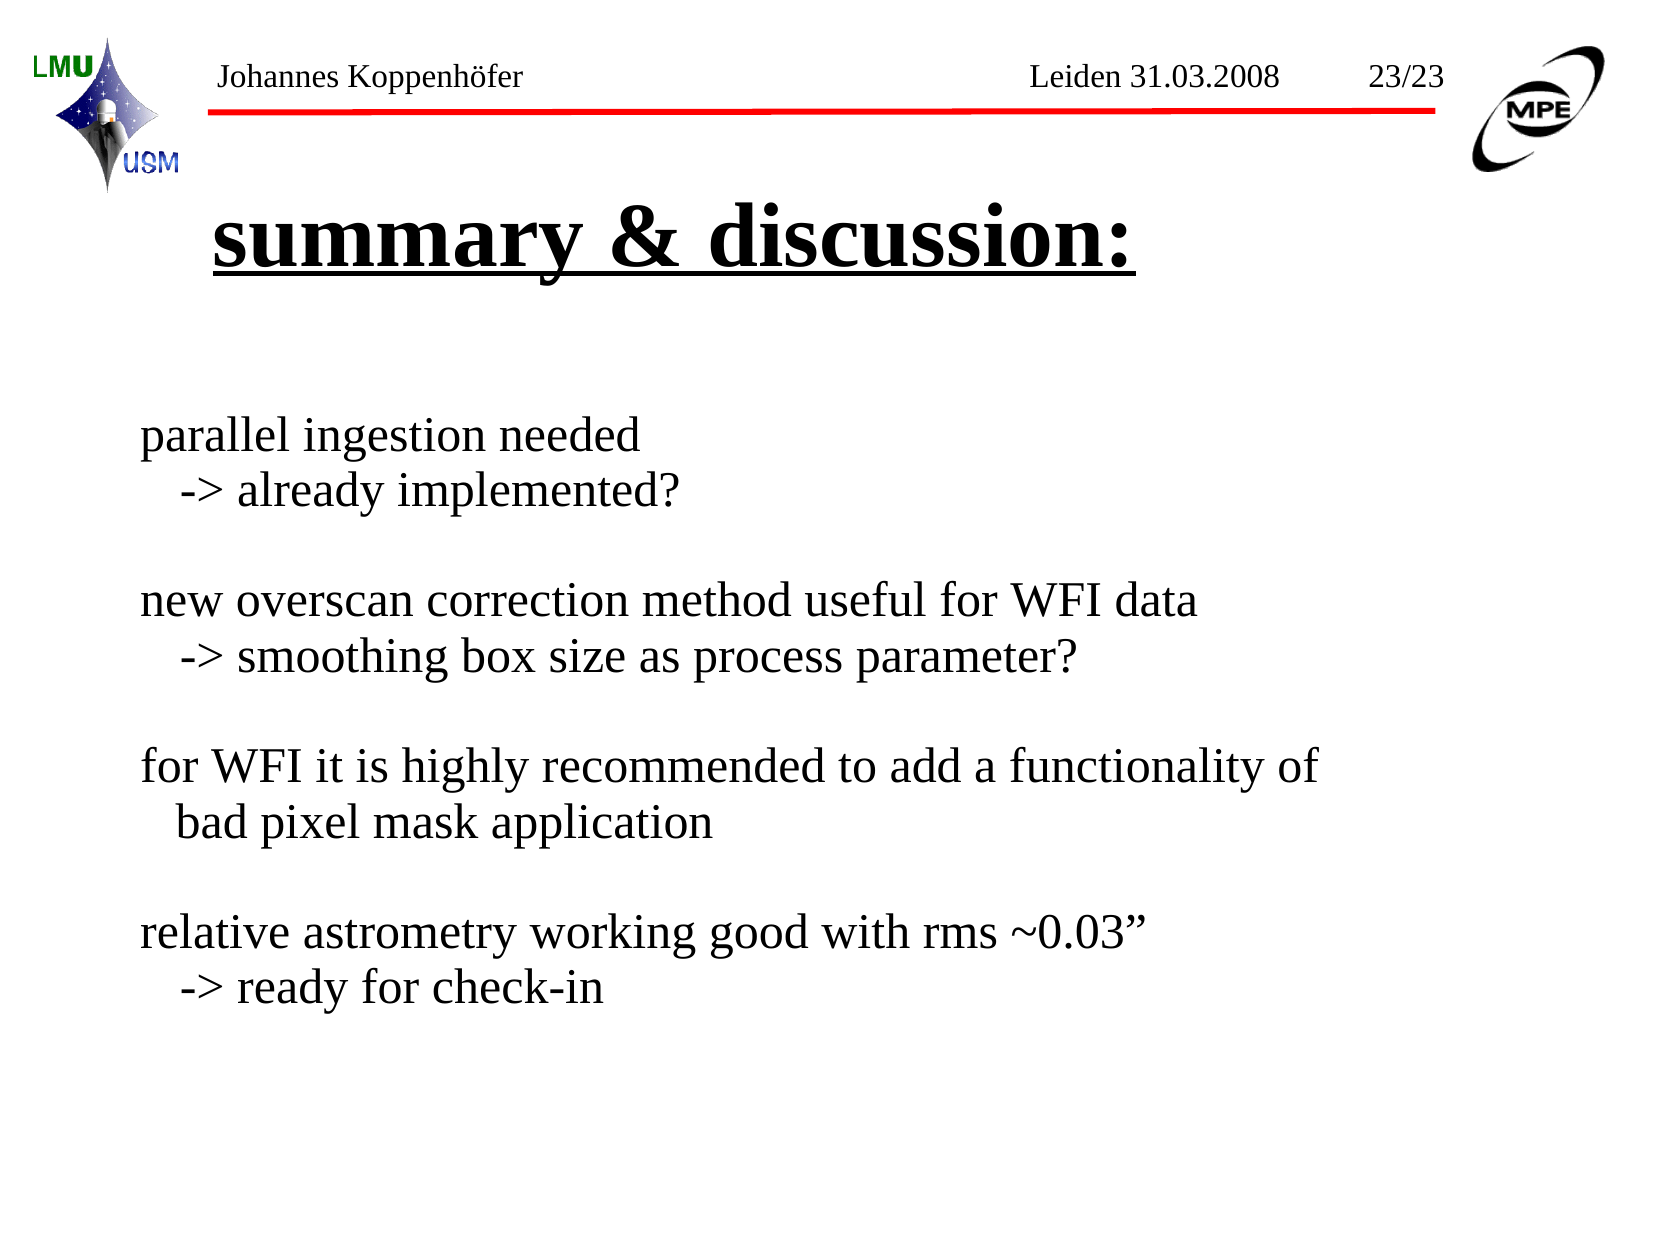

23/23
Johannes Koppenhöfer
Leiden 31.03.2008
summary & discussion:
parallel ingestion needed
	-> already implemented?
new overscan correction method useful for WFI data
	-> smoothing box size as process parameter?
for WFI it is highly recommended to add a functionality of bad pixel mask application
relative astrometry working good with rms ~0.03”
	-> ready for check-in